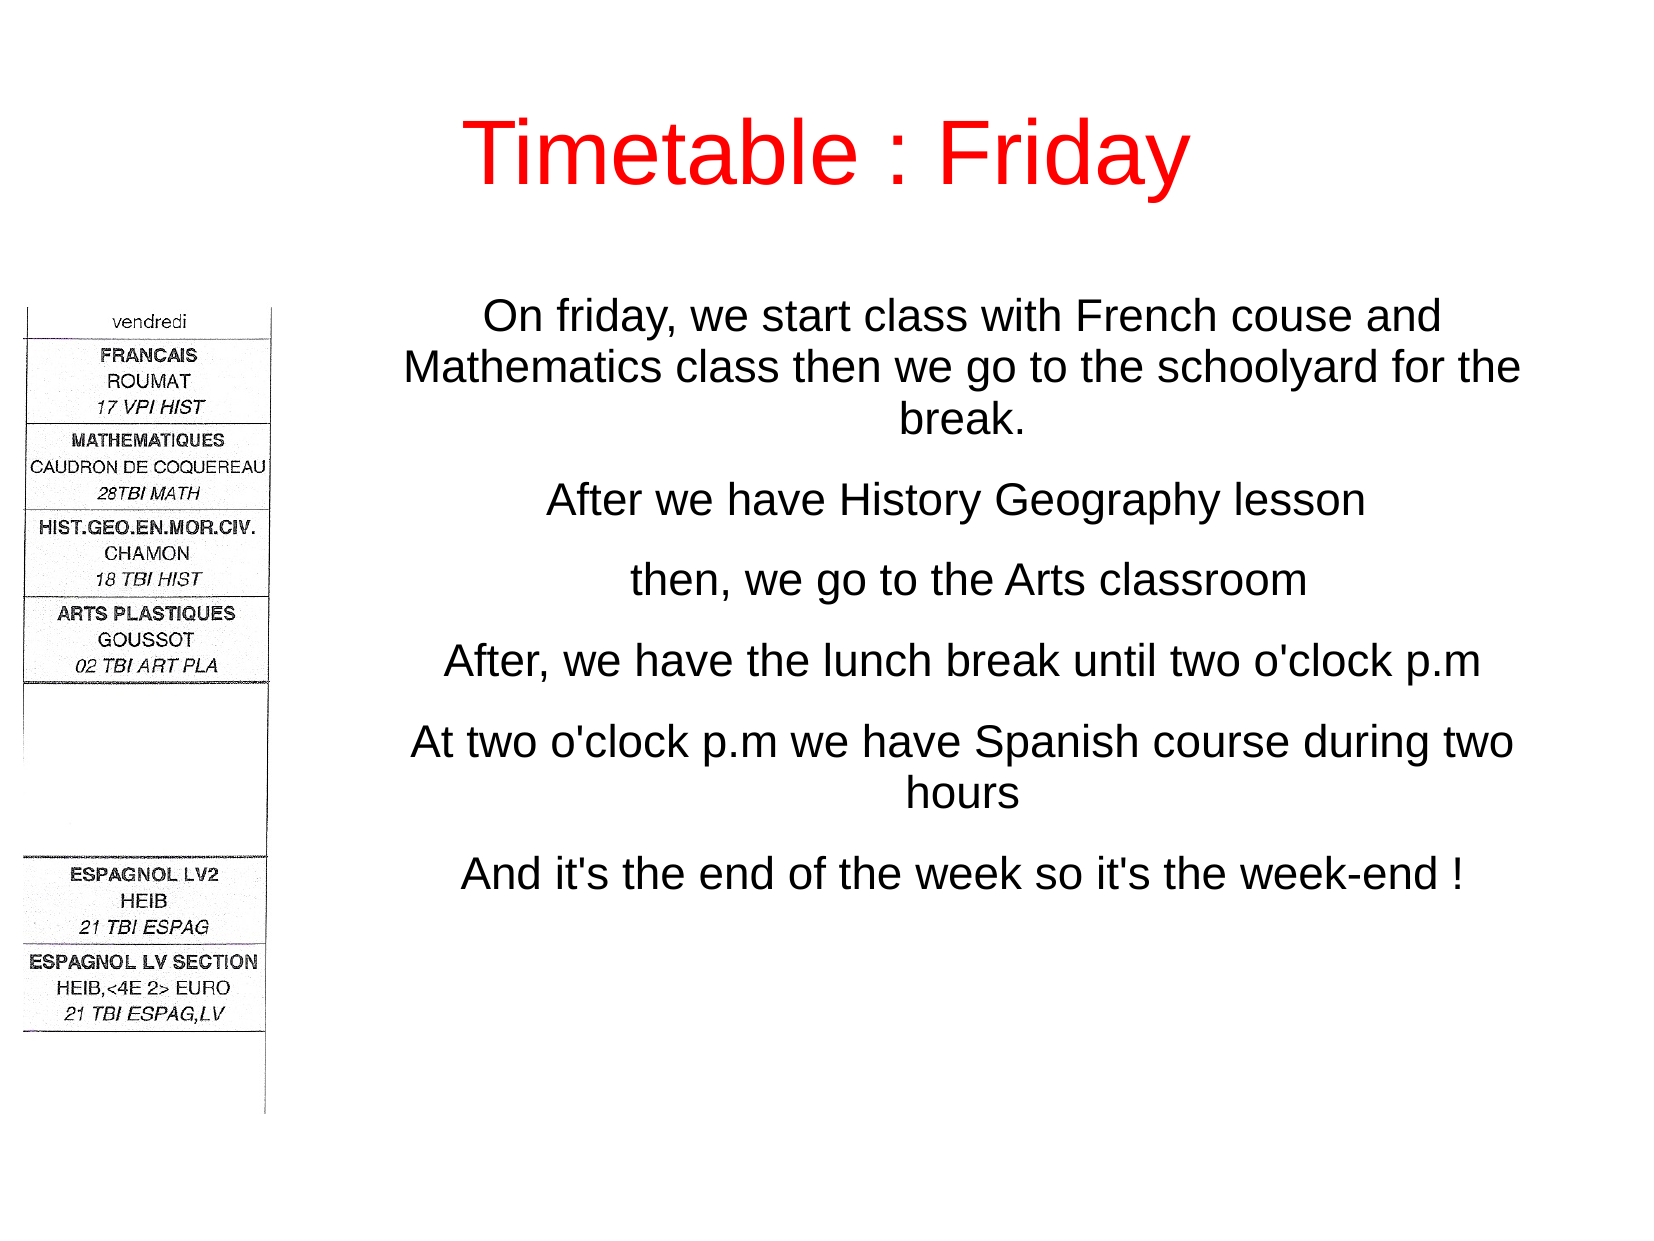

# Timetable : Friday
On friday, we start class with French couse and Mathematics class then we go to the schoolyard for the break.
After we have History Geography lesson
 then, we go to the Arts classroom
After, we have the lunch break until two o'clock p.m
At two o'clock p.m we have Spanish course during two hours
And it's the end of the week so it's the week-end !